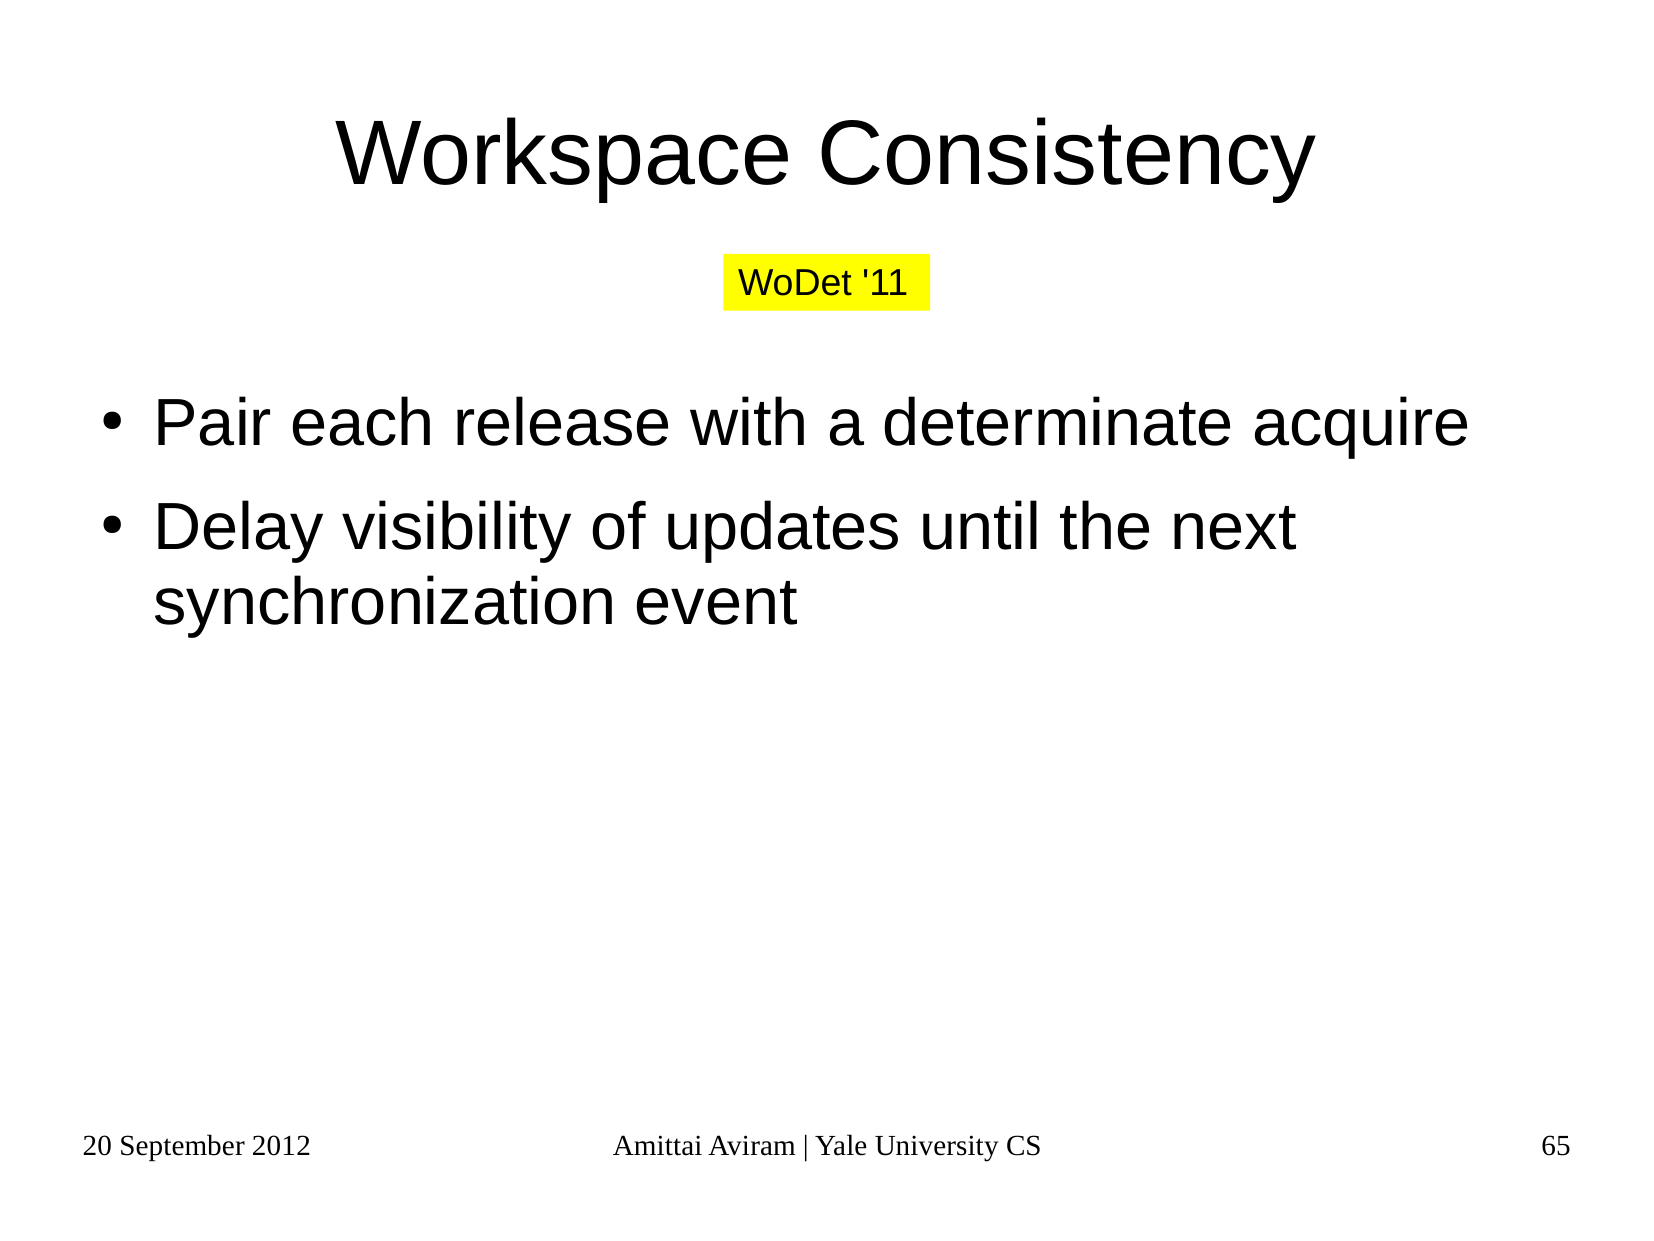

# Workspace Consistency
WoDet '11
Pair each release with a determinate acquire
Delay visibility of updates until the next synchronization event
65